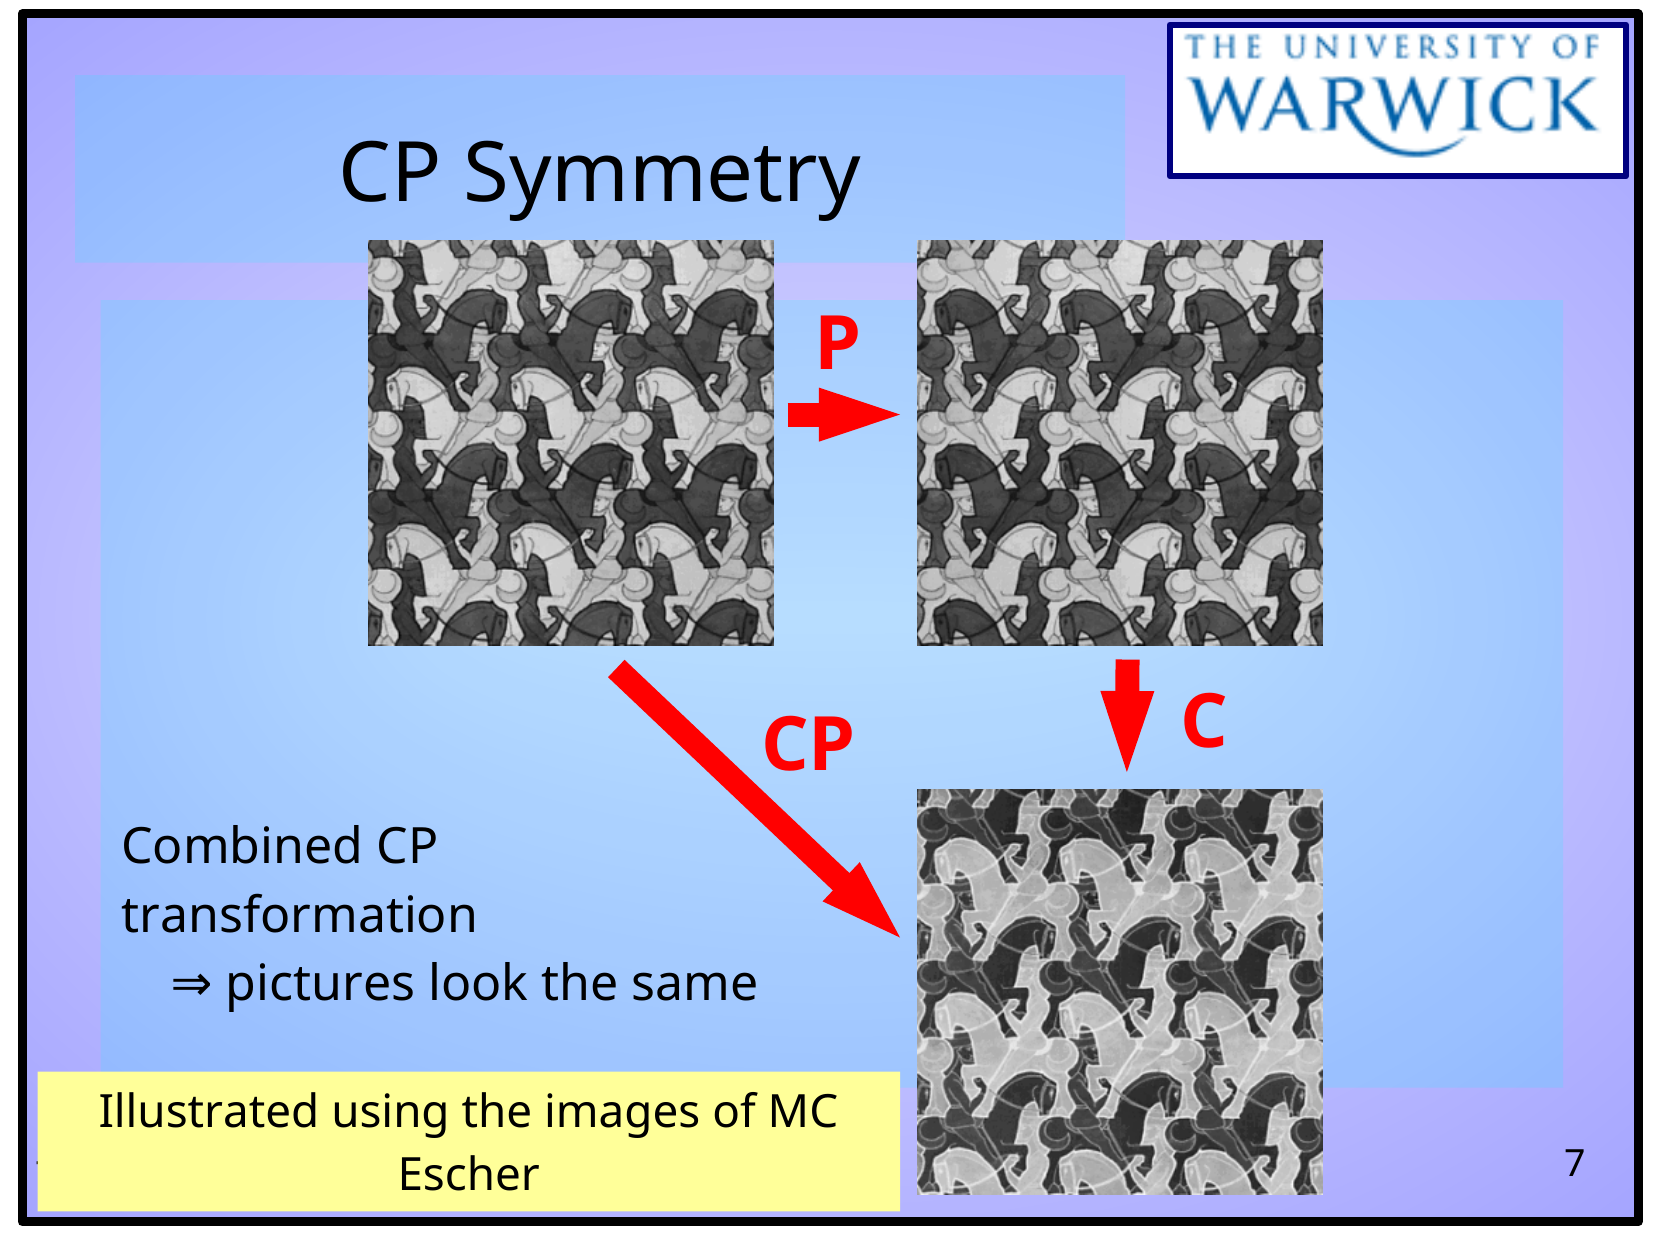

CP Symmetry
P
C
CP
Combined CP transformation
⇒ pictures look the same
Illustrated using the images of MC Escher
Tim Gershon, IoP Masterclass, April 20th 2007